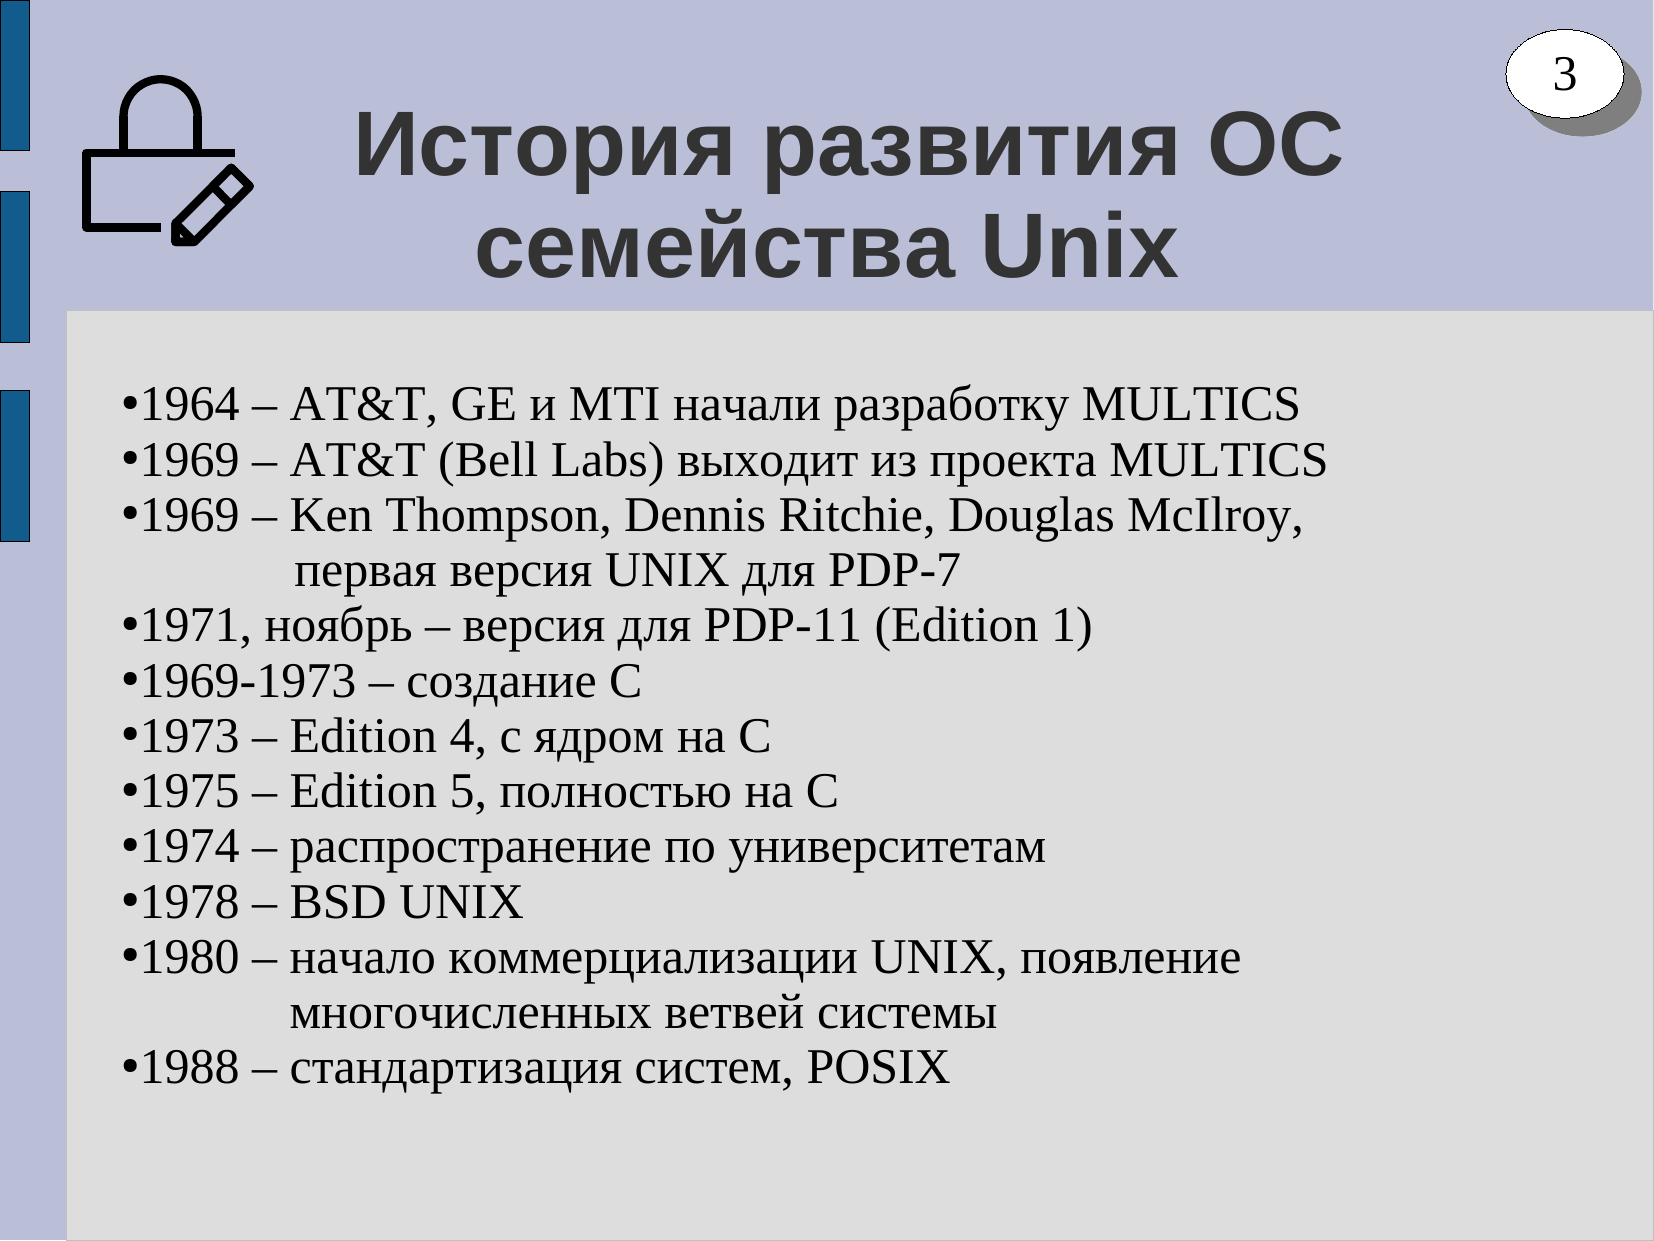

3
# История развития ОС семейства Unix
1964 – AT&T, GE и MTI начали разработку MULTICS
1969 – AT&T (Bell Labs) выходит из проекта MULTICS
1969 – Ken Thompson, Dennis Ritchie, Douglas McIlroy,
 первая версия UNIX для PDP-7
1971, ноябрь – версия для PDP-11 (Edition 1)
1969-1973 – создание C
1973 – Edition 4, с ядром на C
1975 – Edition 5, полностью на C
1974 – распространение по университетам
1978 – BSD UNIX
1980 – начало коммерциализации UNIX, появление
 многочисленных ветвей системы
1988 – стандартизация систем, POSIX